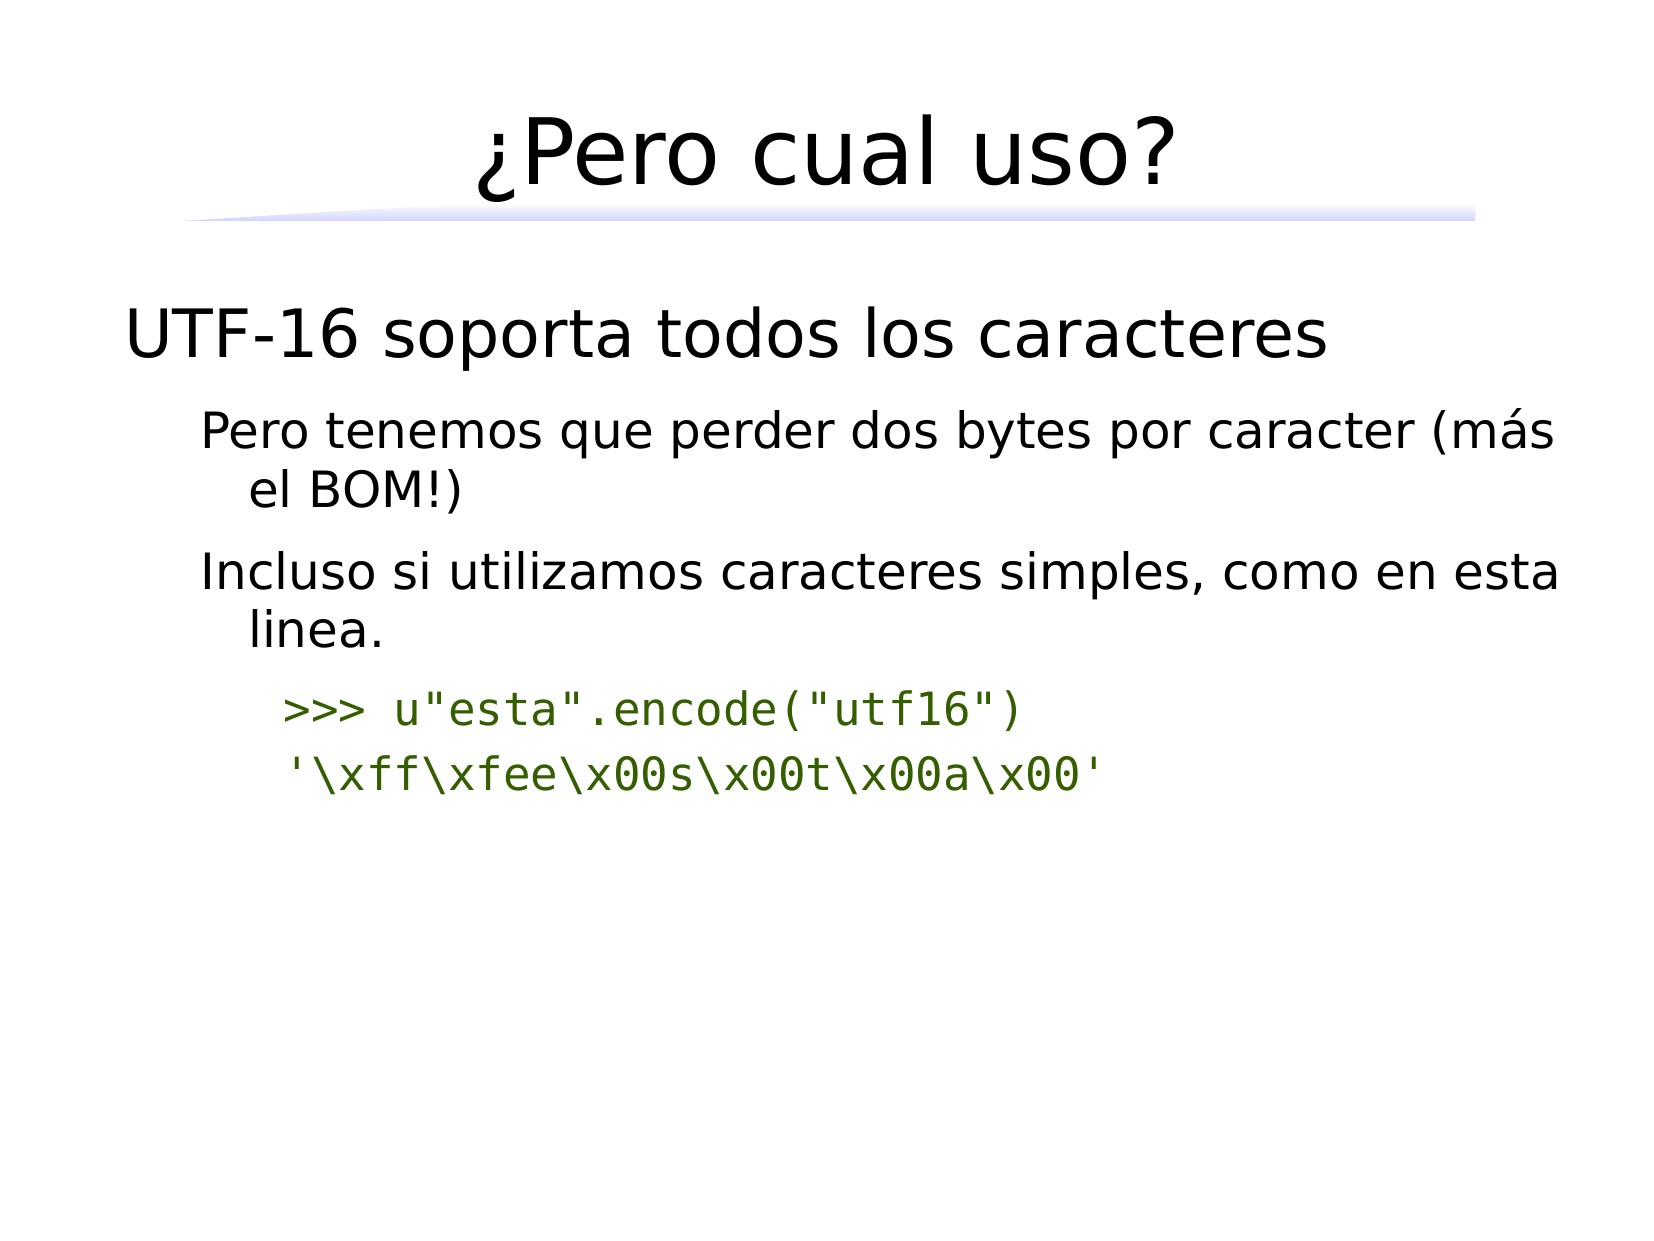

# ¿Pero cual uso?
UTF-16 soporta todos los caracteres
Pero tenemos que perder dos bytes por caracter (más el BOM!)
Incluso si utilizamos caracteres simples, como en esta linea.
>>> u"esta".encode("utf16")
'\xff\xfee\x00s\x00t\x00a\x00'